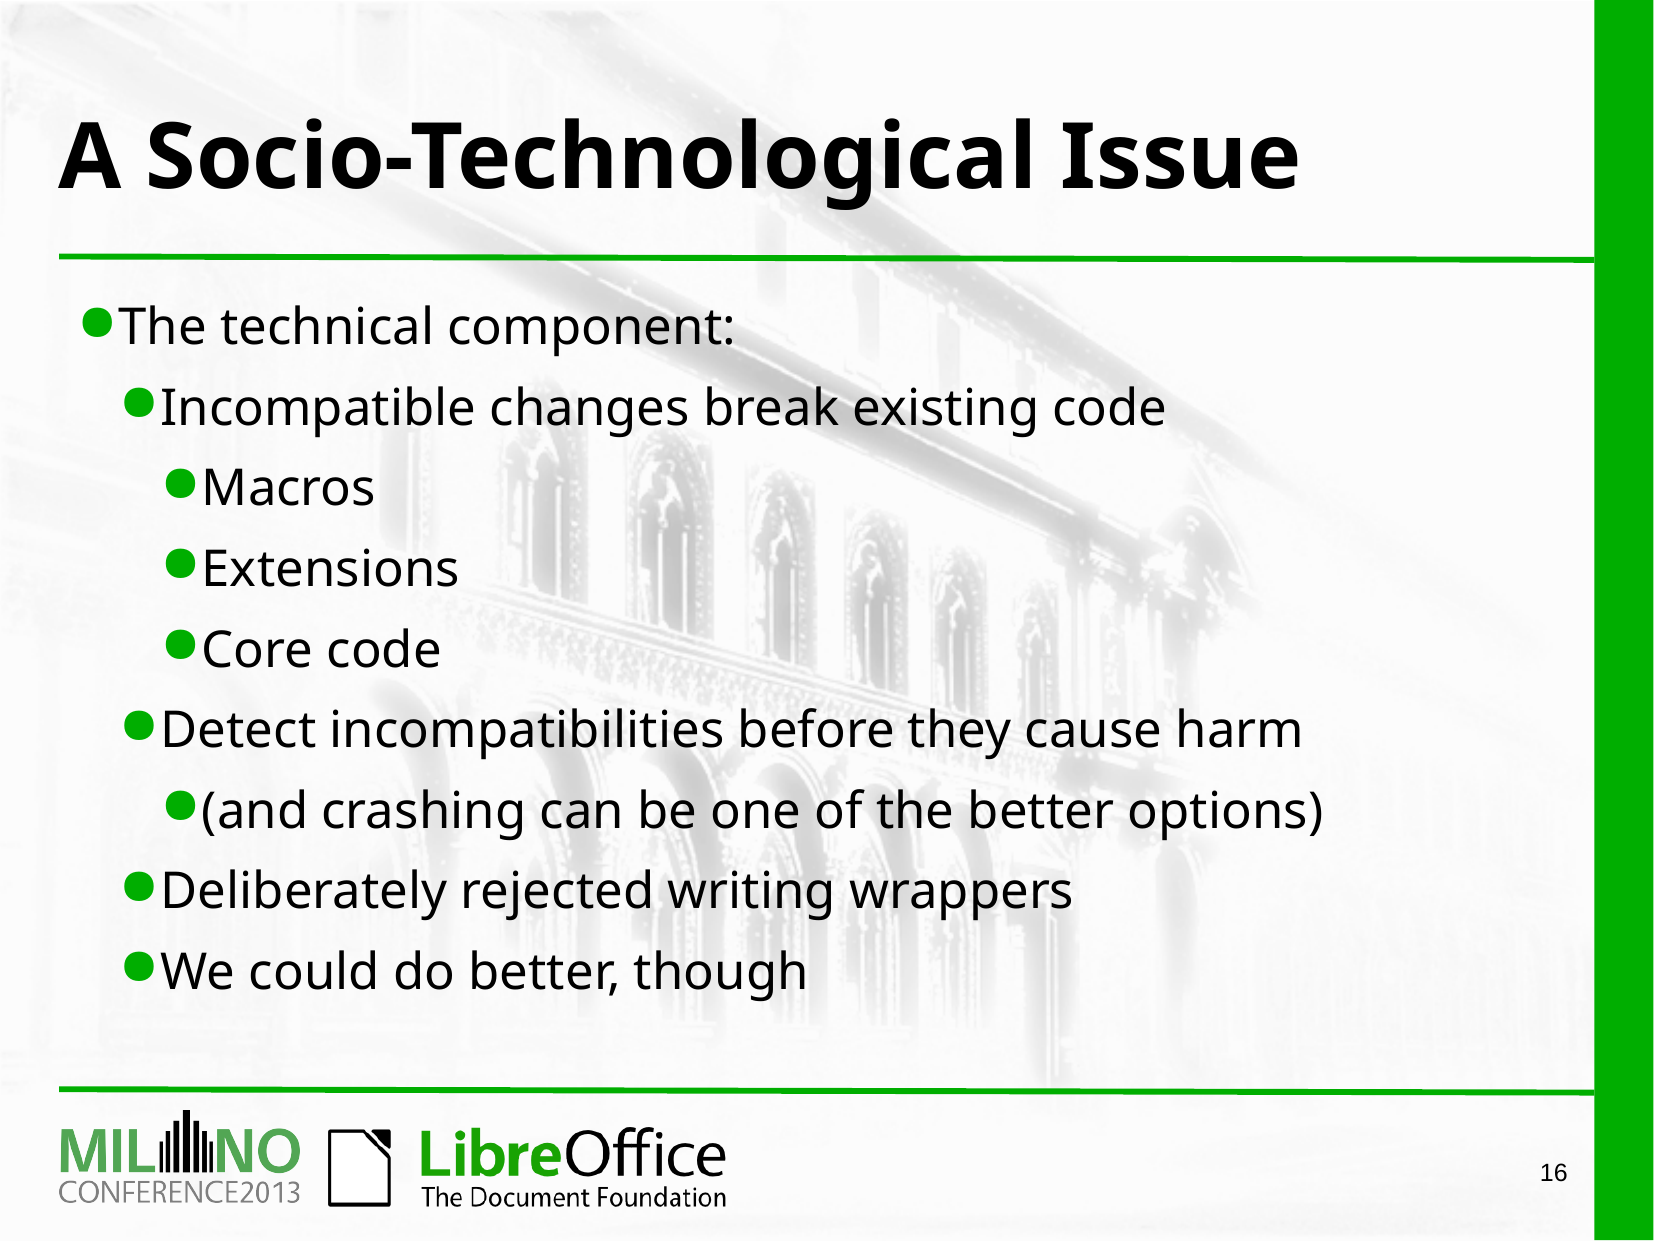

# A Socio-Technological Issue
The technical component:
Incompatible changes break existing code
Macros
Extensions
Core code
Detect incompatibilities before they cause harm
(and crashing can be one of the better options)
Deliberately rejected writing wrappers
We could do better, though